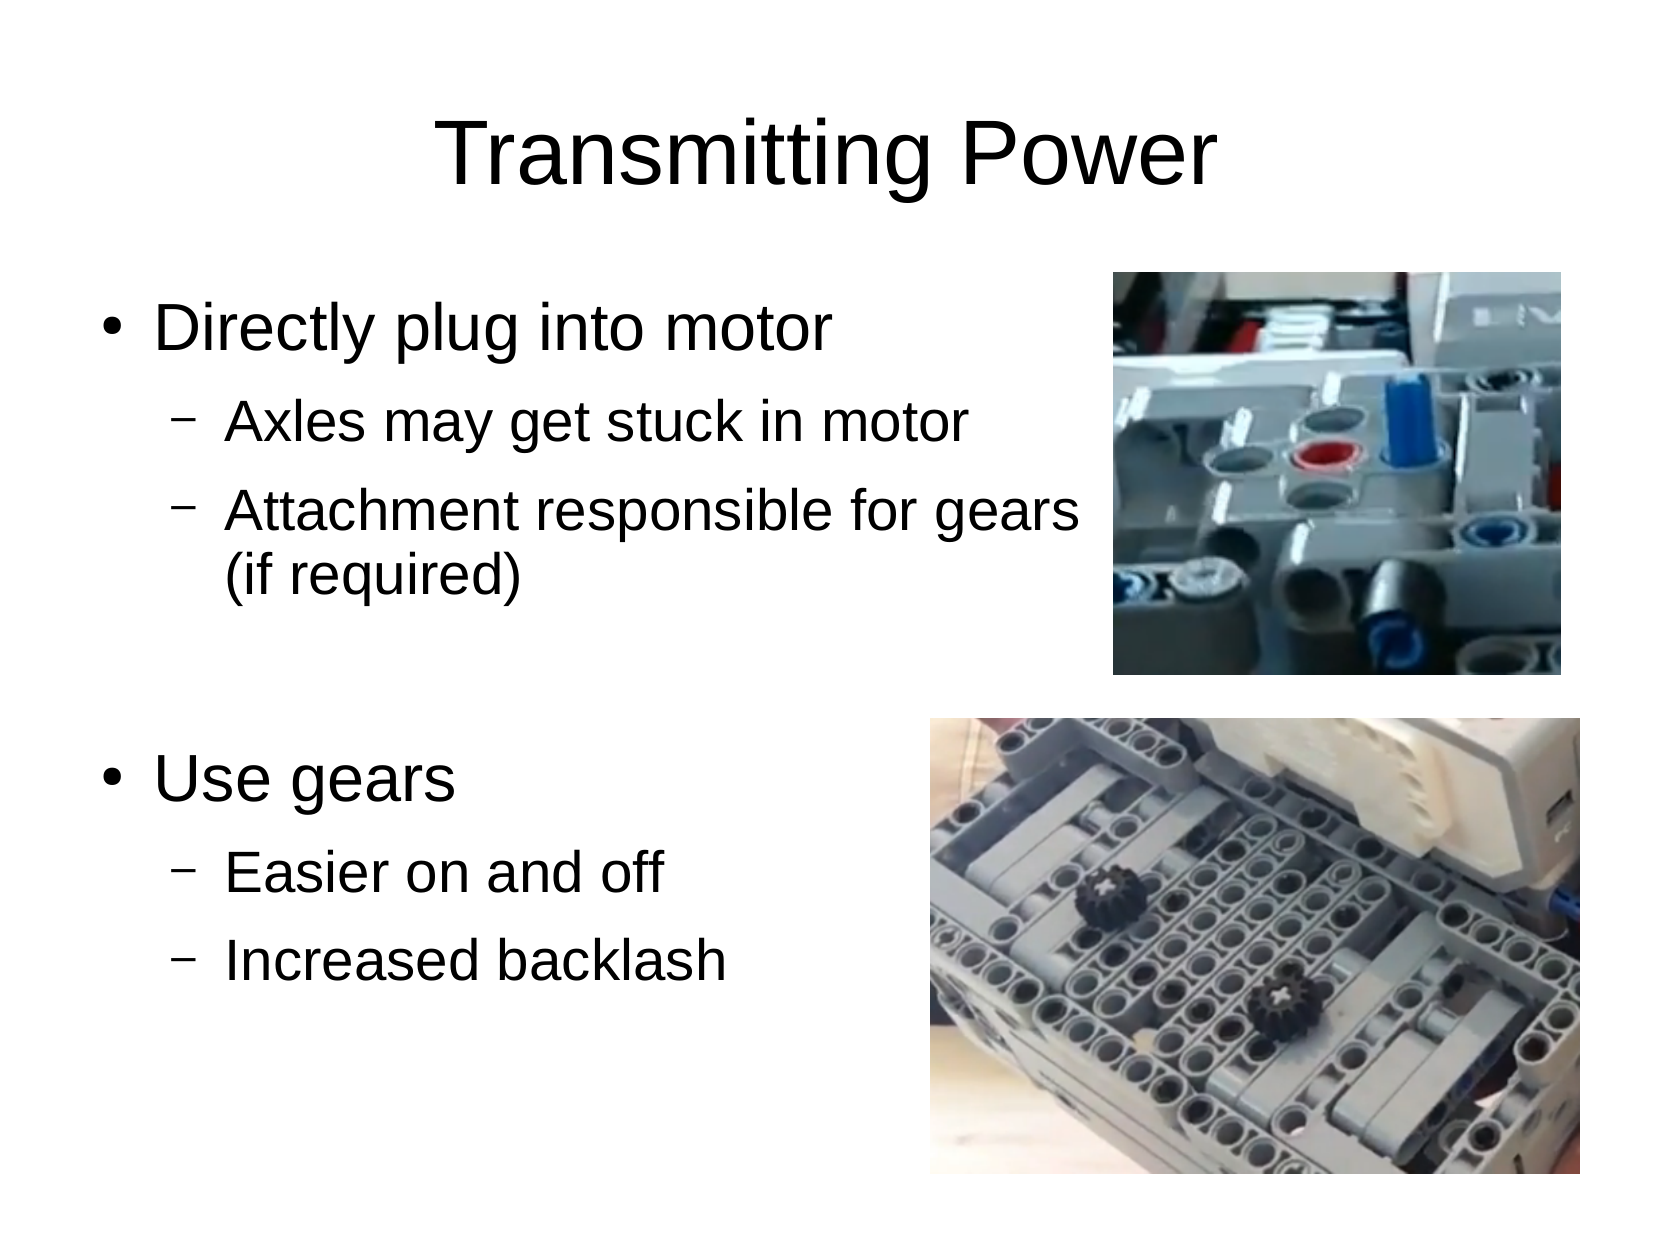

# Transmitting Power
Directly plug into motor
Axles may get stuck in motor
Attachment responsible for gears
(if required)
Use gears
Easier on and off
Increased backlash